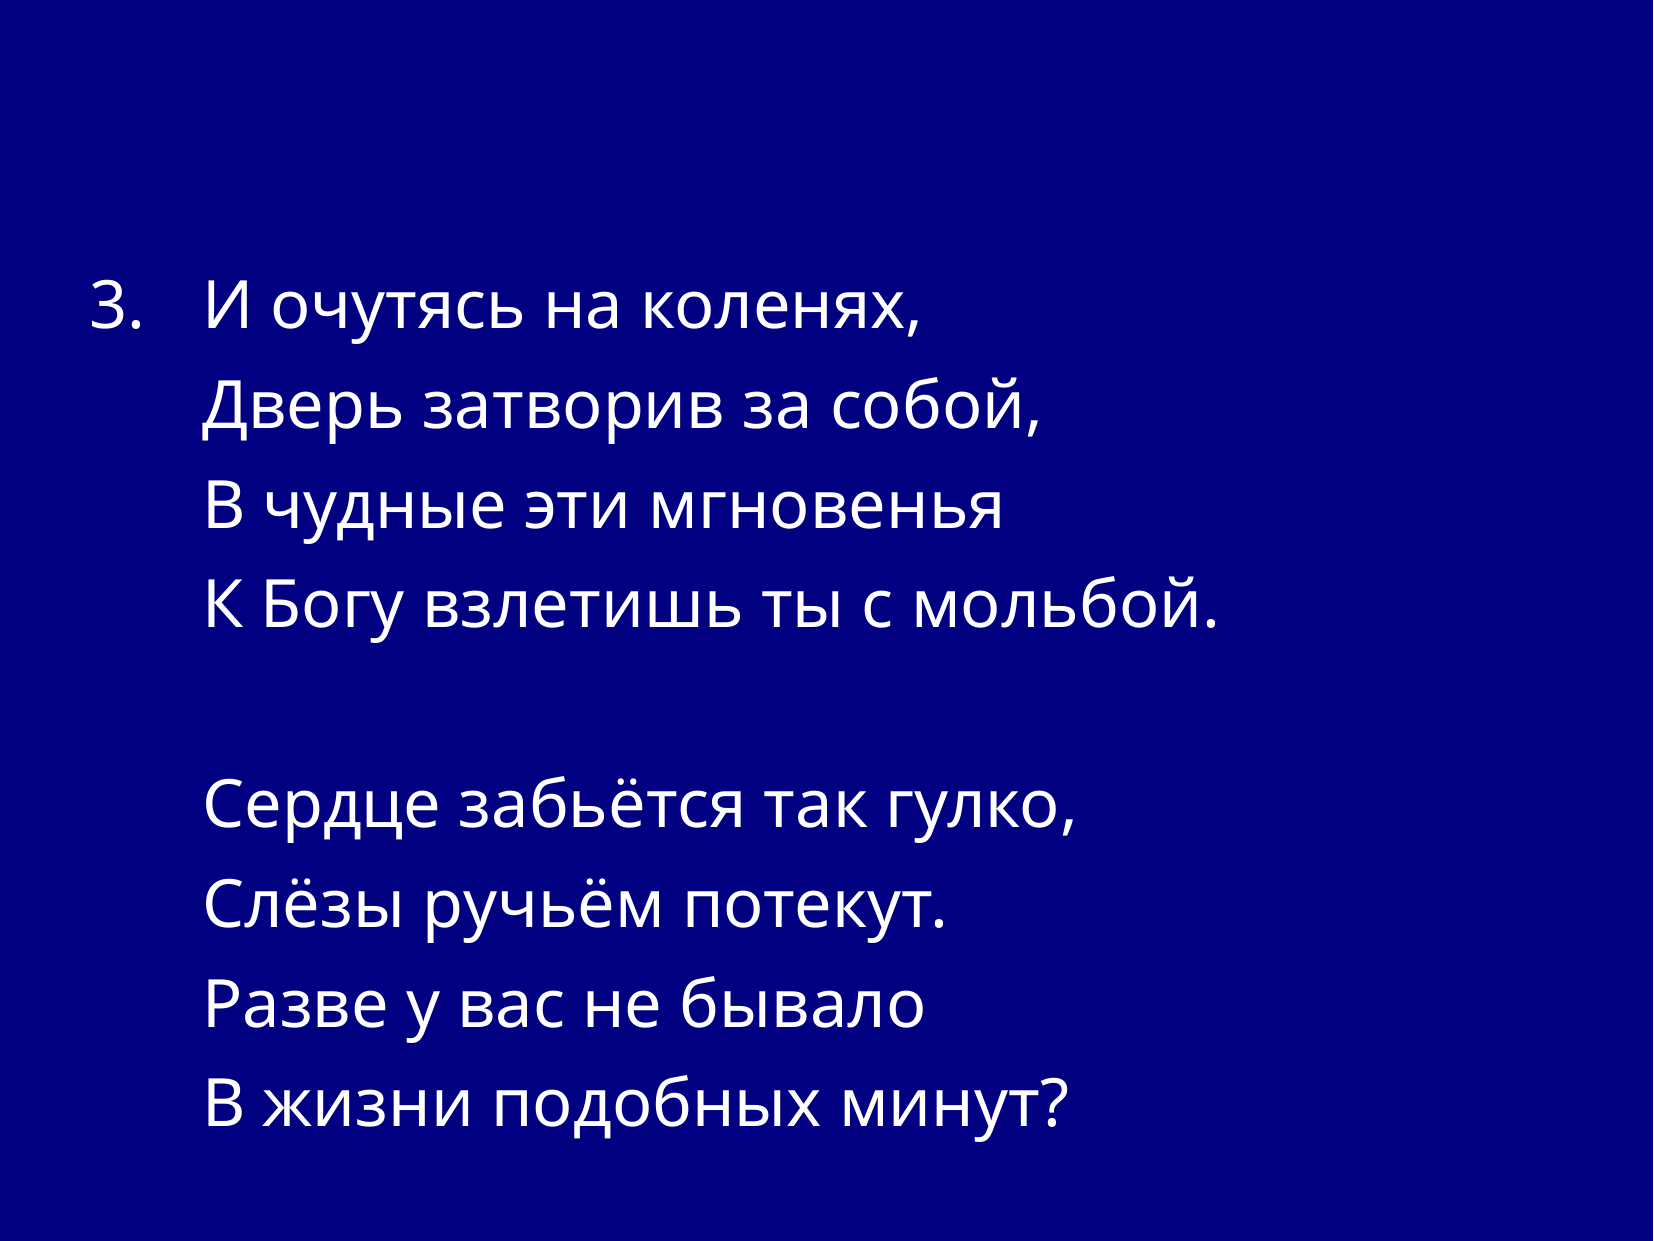

3.	И очутясь на коленях,
	Дверь затворив за собой,
	В чудные эти мгновенья
	К Богу взлетишь ты с мольбой.
	Сердце забьётся так гулко,
	Слёзы ручьём потекут.
	Разве у вас не бывало
	В жизни подобных минут?